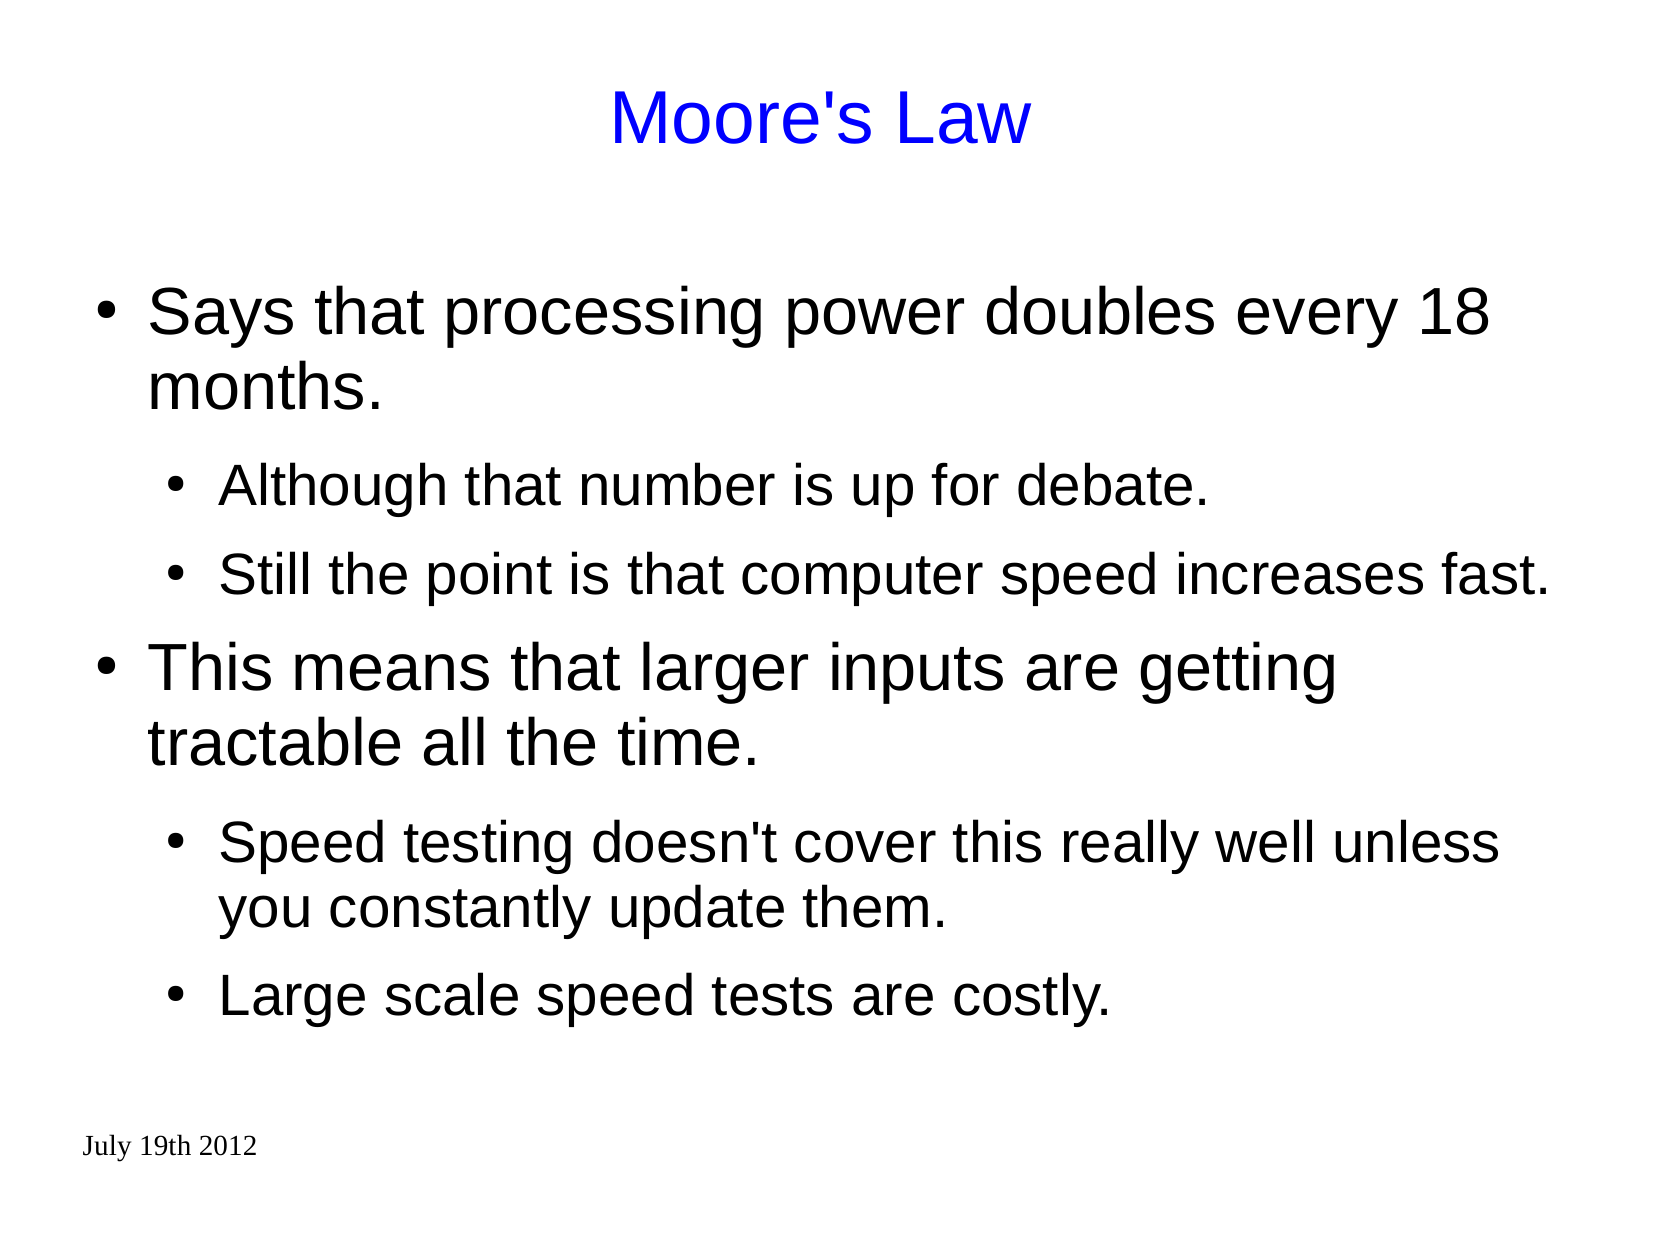

# Moore's Law
Says that processing power doubles every 18 months.
Although that number is up for debate.
Still the point is that computer speed increases fast.
This means that larger inputs are getting tractable all the time.
Speed testing doesn't cover this really well unless you constantly update them.
Large scale speed tests are costly.
July 19th 2012